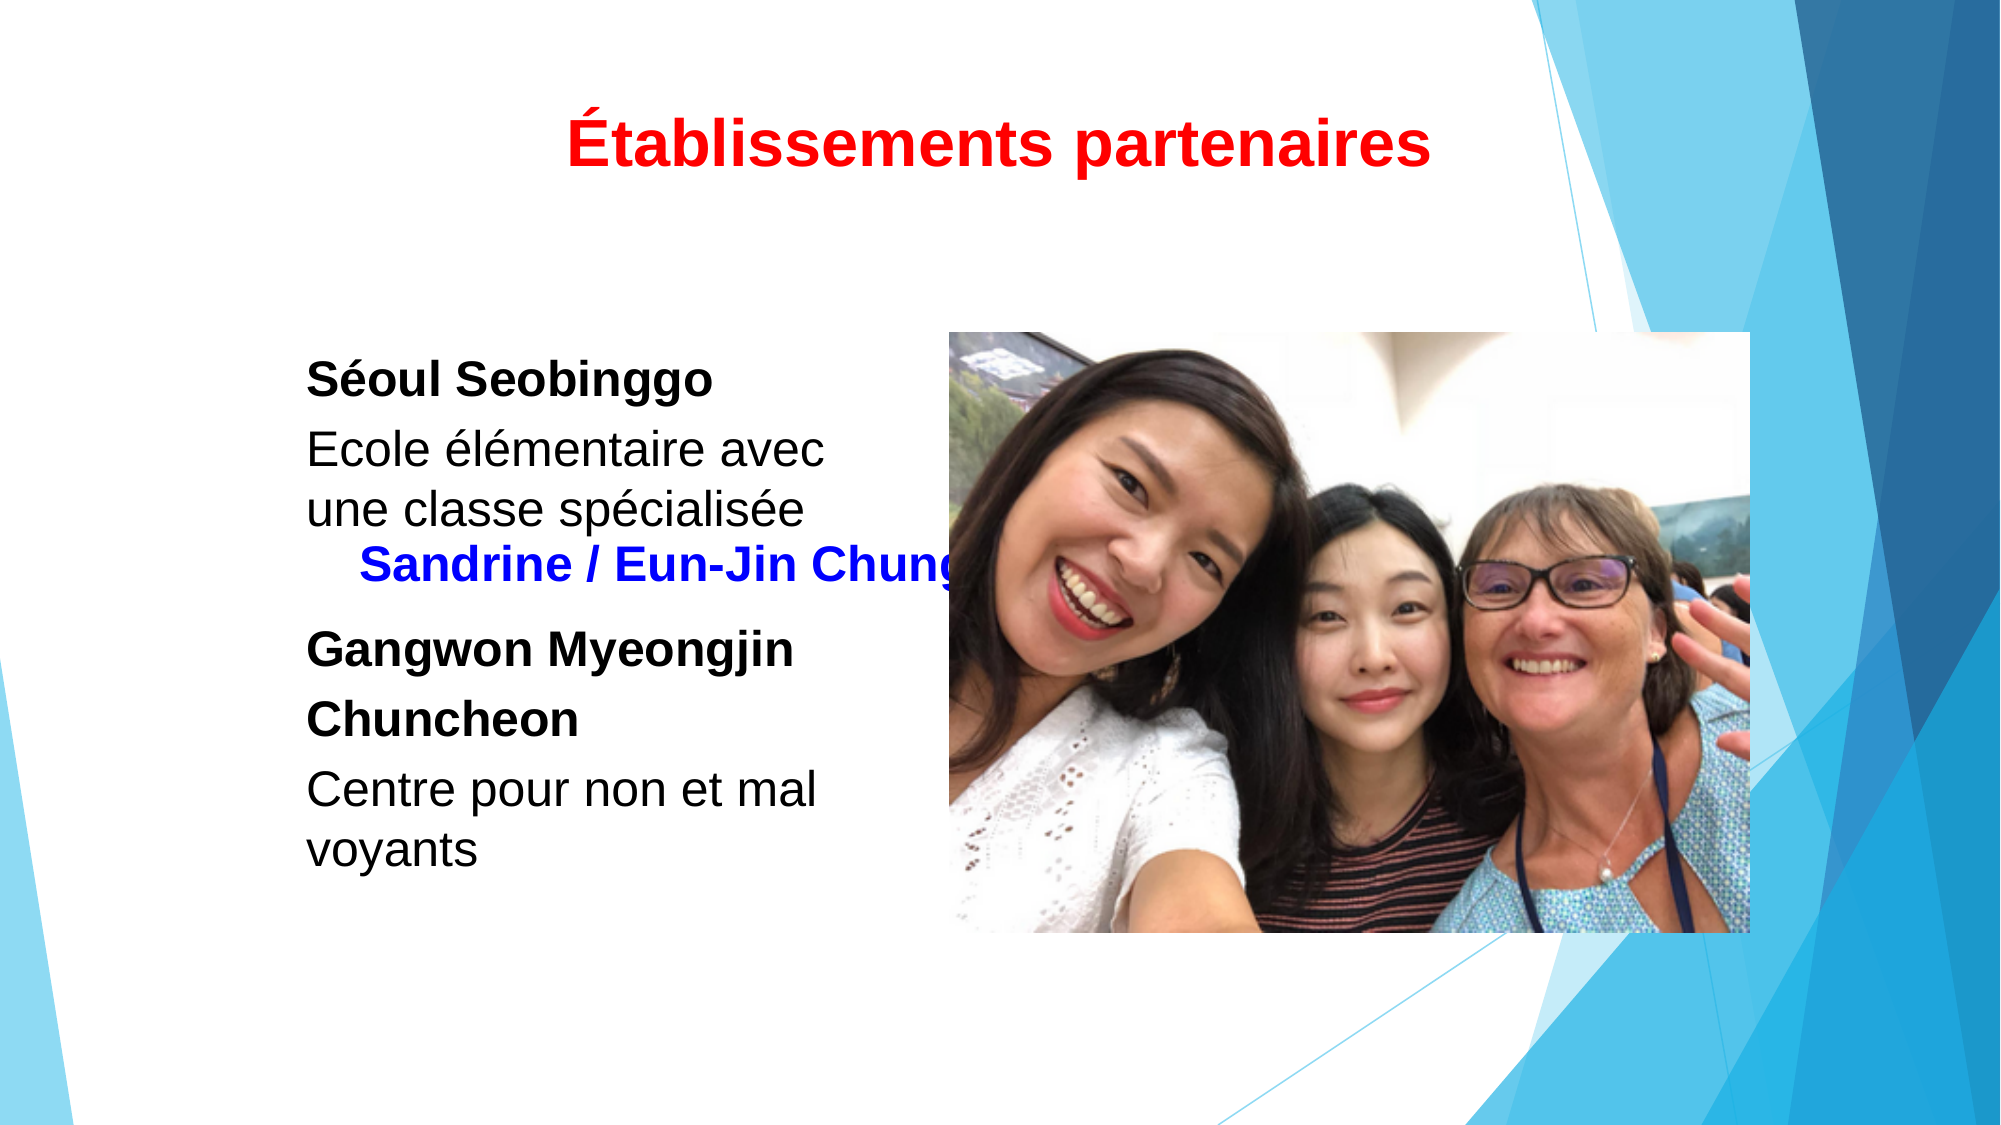

Établissements partenaires
Sandrine / Eun-Jin Chung / Go-un Chung
Séoul Seobinggo
Ecole élémentaire avec une classe spécialisée
Gangwon Myeongjin
Chuncheon
Centre pour non et mal voyants